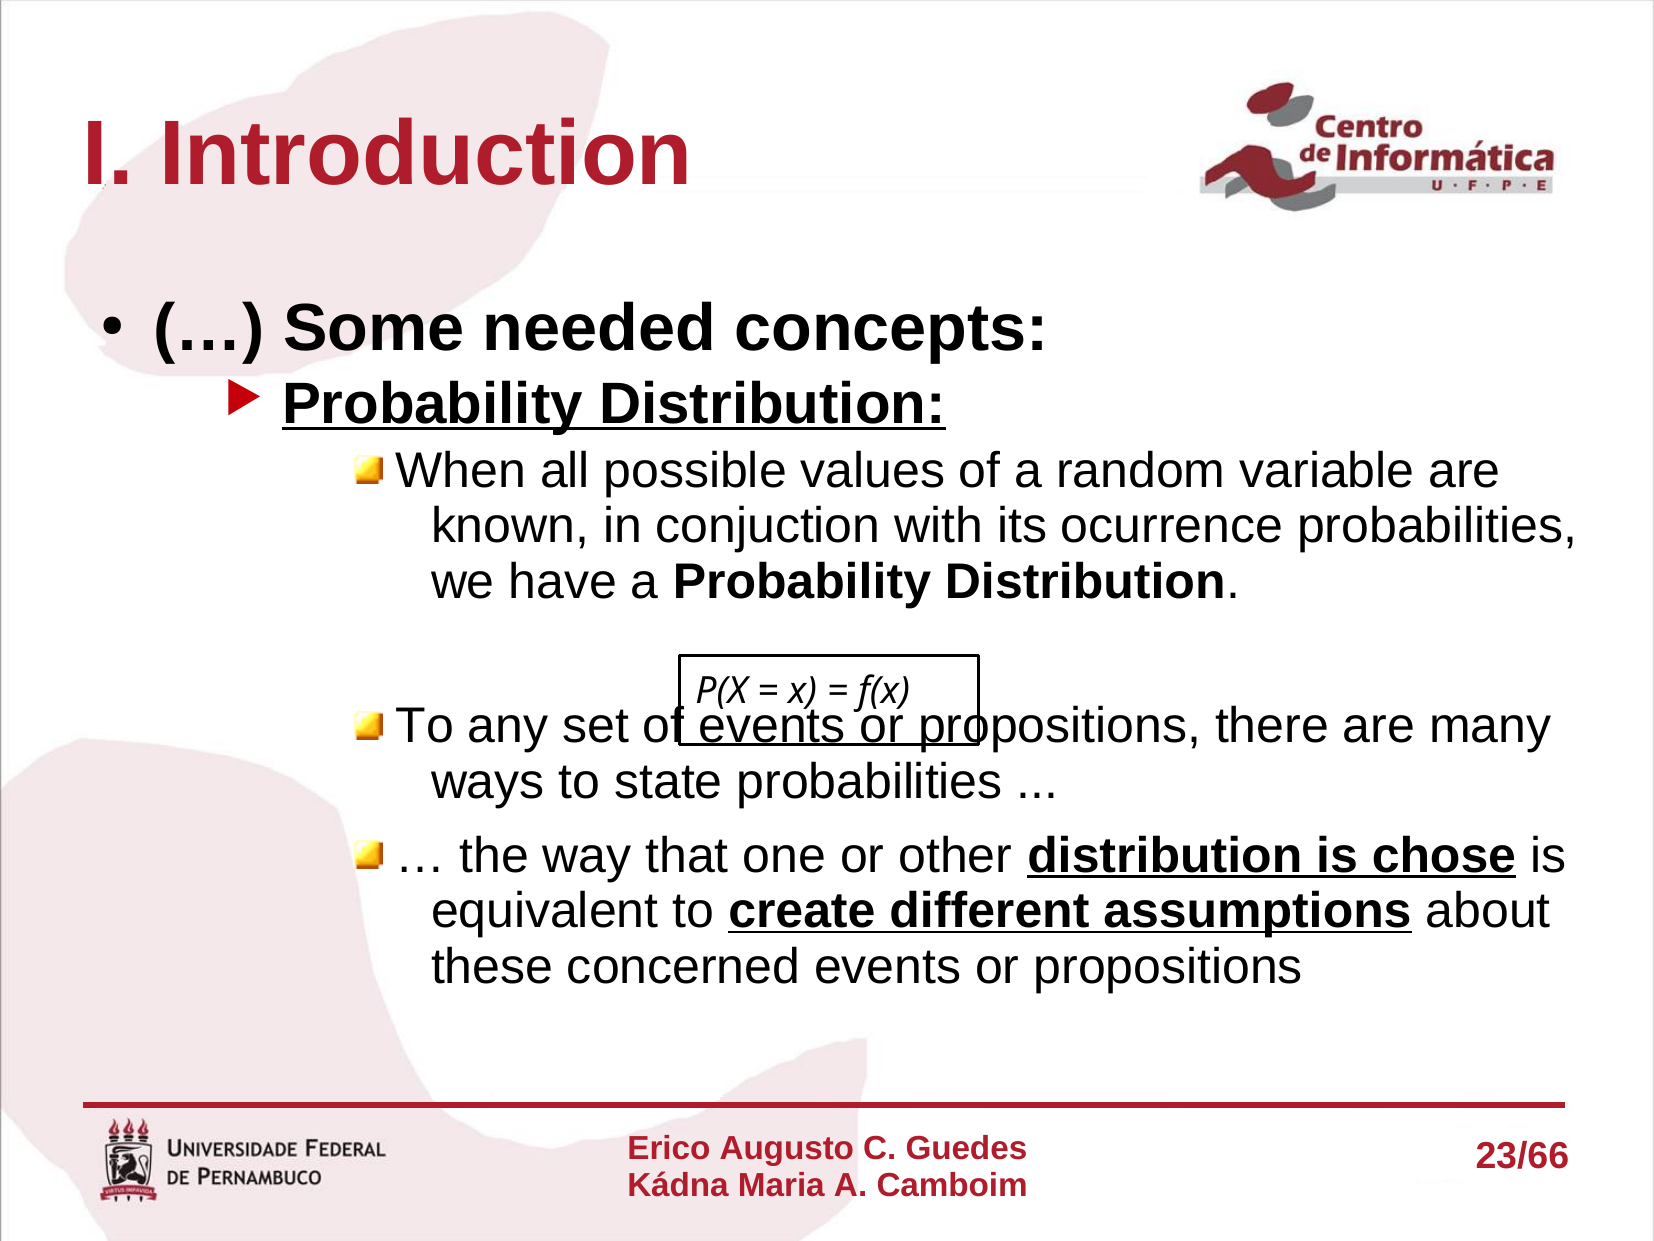

# I. Introduction
(…) Some needed concepts:
 Probability Distribution:
When all possible values of a random variable are known, in conjuction with its ocurrence probabilities, we have a Probability Distribution.
To any set of events or propositions, there are many ways to state probabilities ...
… the way that one or other distribution is chose is equivalent to create different assumptions about these concerned events or propositions
P(X = x) = f(x)